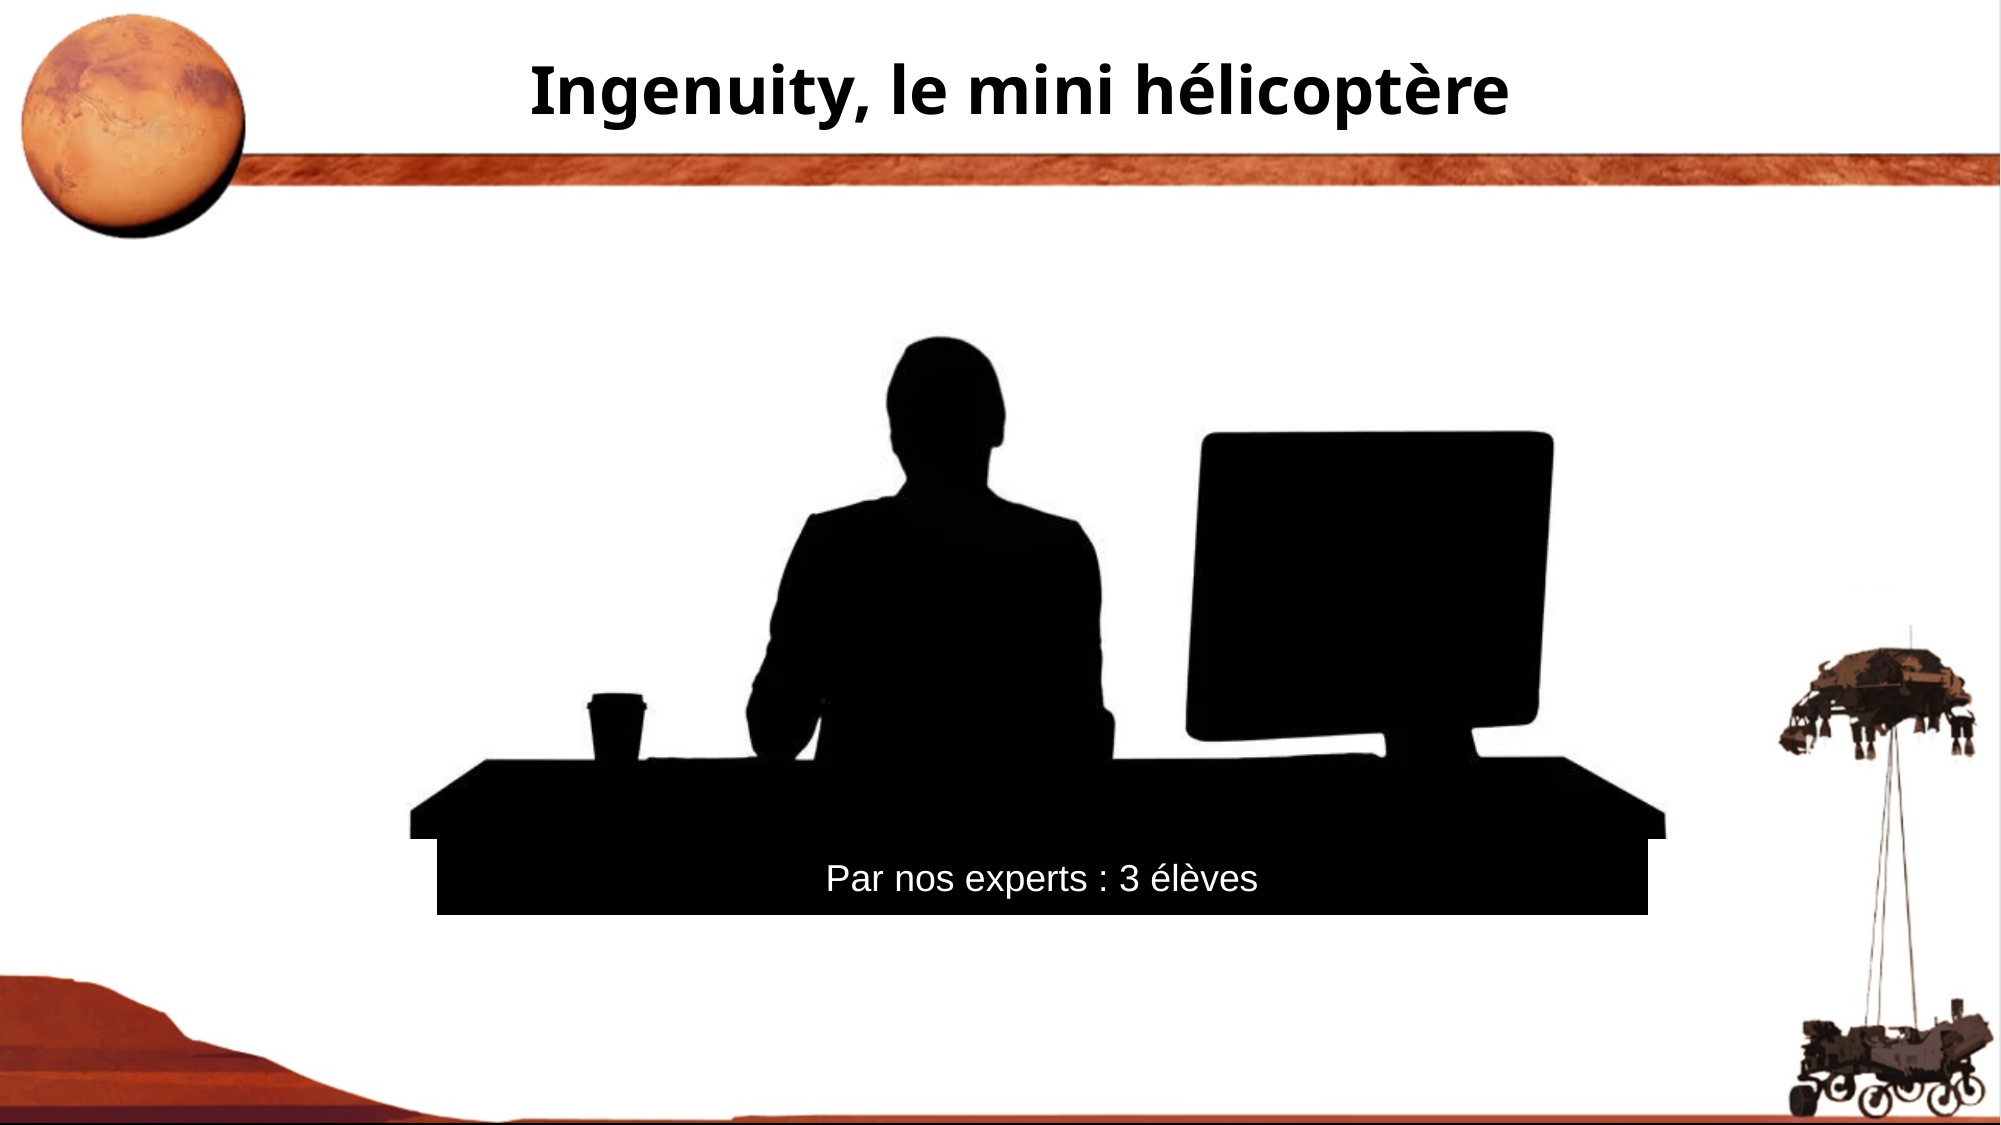

Ingenuity, le mini hélicoptère
Par nos experts : 3 élèves